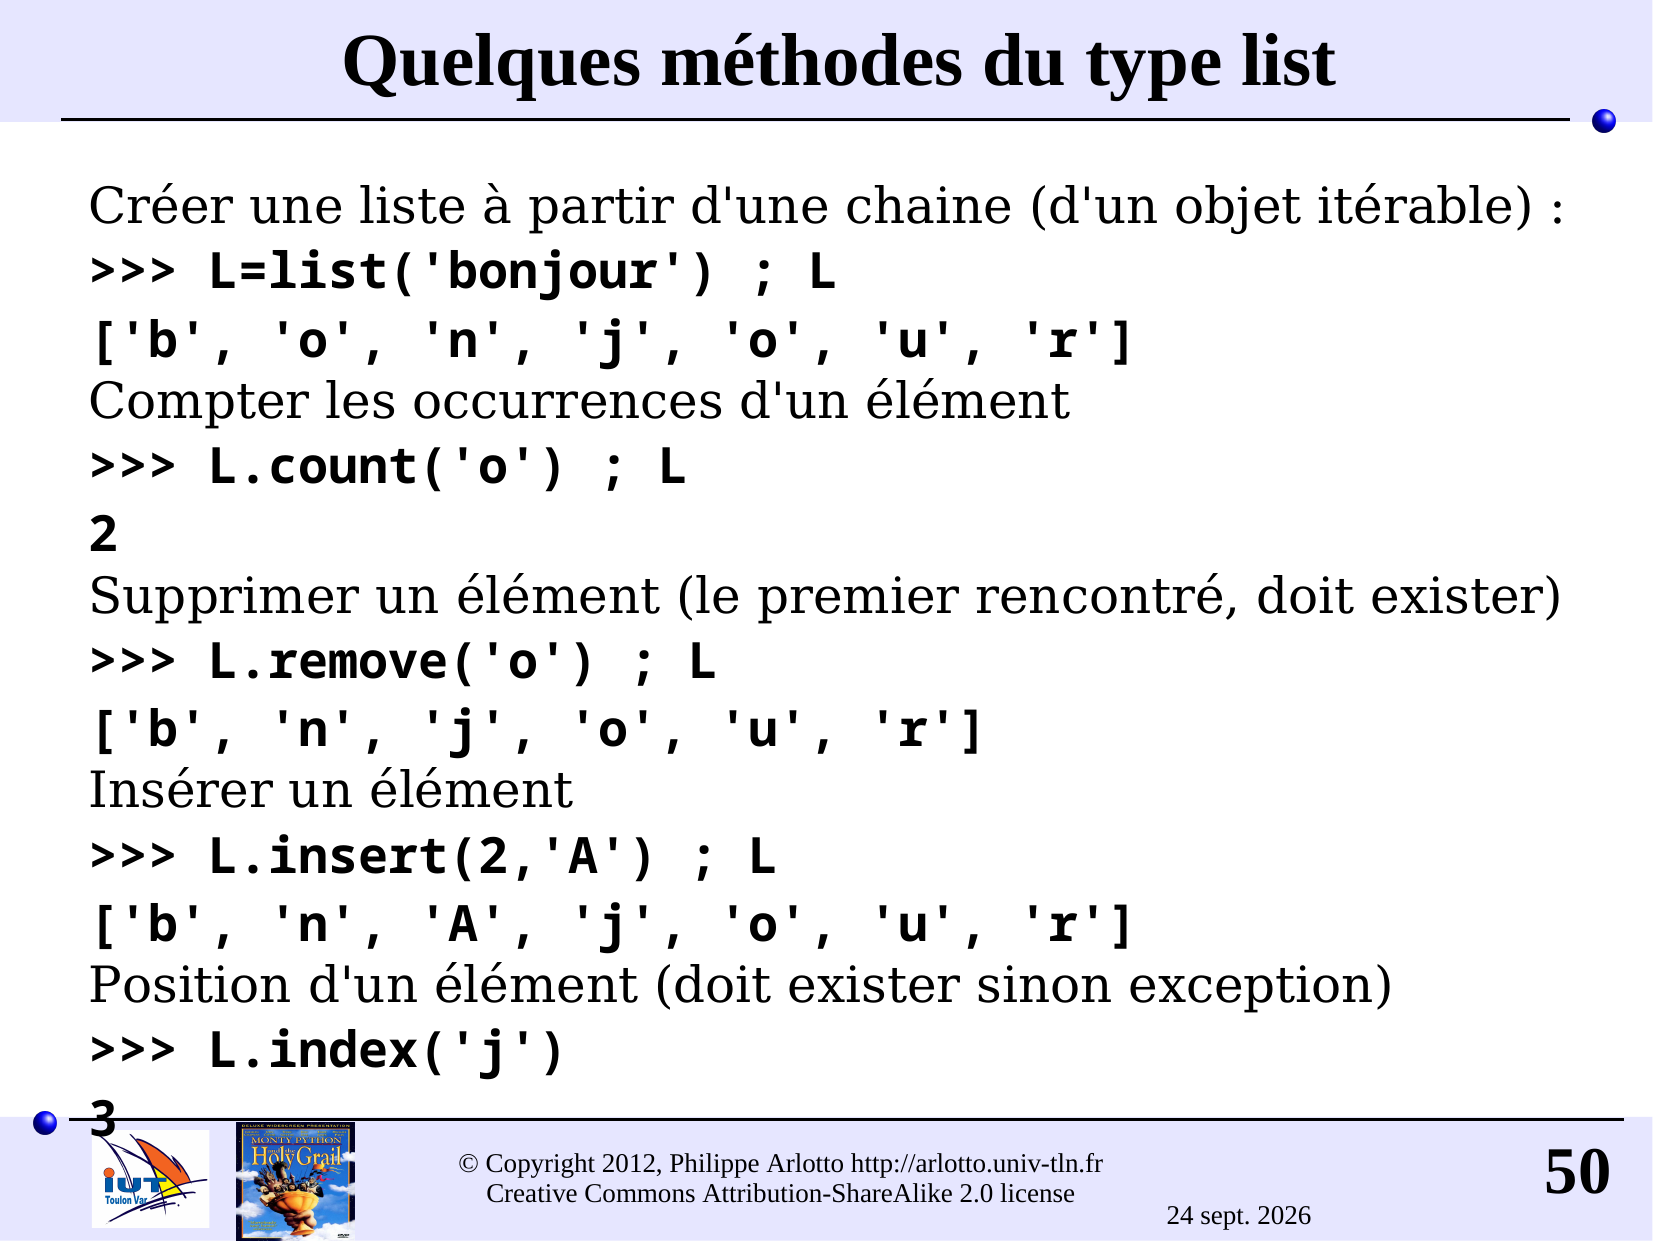

# Quelques méthodes du type list
Créer une liste à partir d'une chaine (d'un objet itérable) :
>>> L=list('bonjour') ; L
['b', 'o', 'n', 'j', 'o', 'u', 'r']
Compter les occurrences d'un élément
>>> L.count('o') ; L
2
Supprimer un élément (le premier rencontré, doit exister)
>>> L.remove('o') ; L
['b', 'n', 'j', 'o', 'u', 'r']
Insérer un élément
>>> L.insert(2,'A') ; L
['b', 'n', 'A', 'j', 'o', 'u', 'r']
Position d'un élément (doit exister sinon exception)
>>> L.index('j')
3